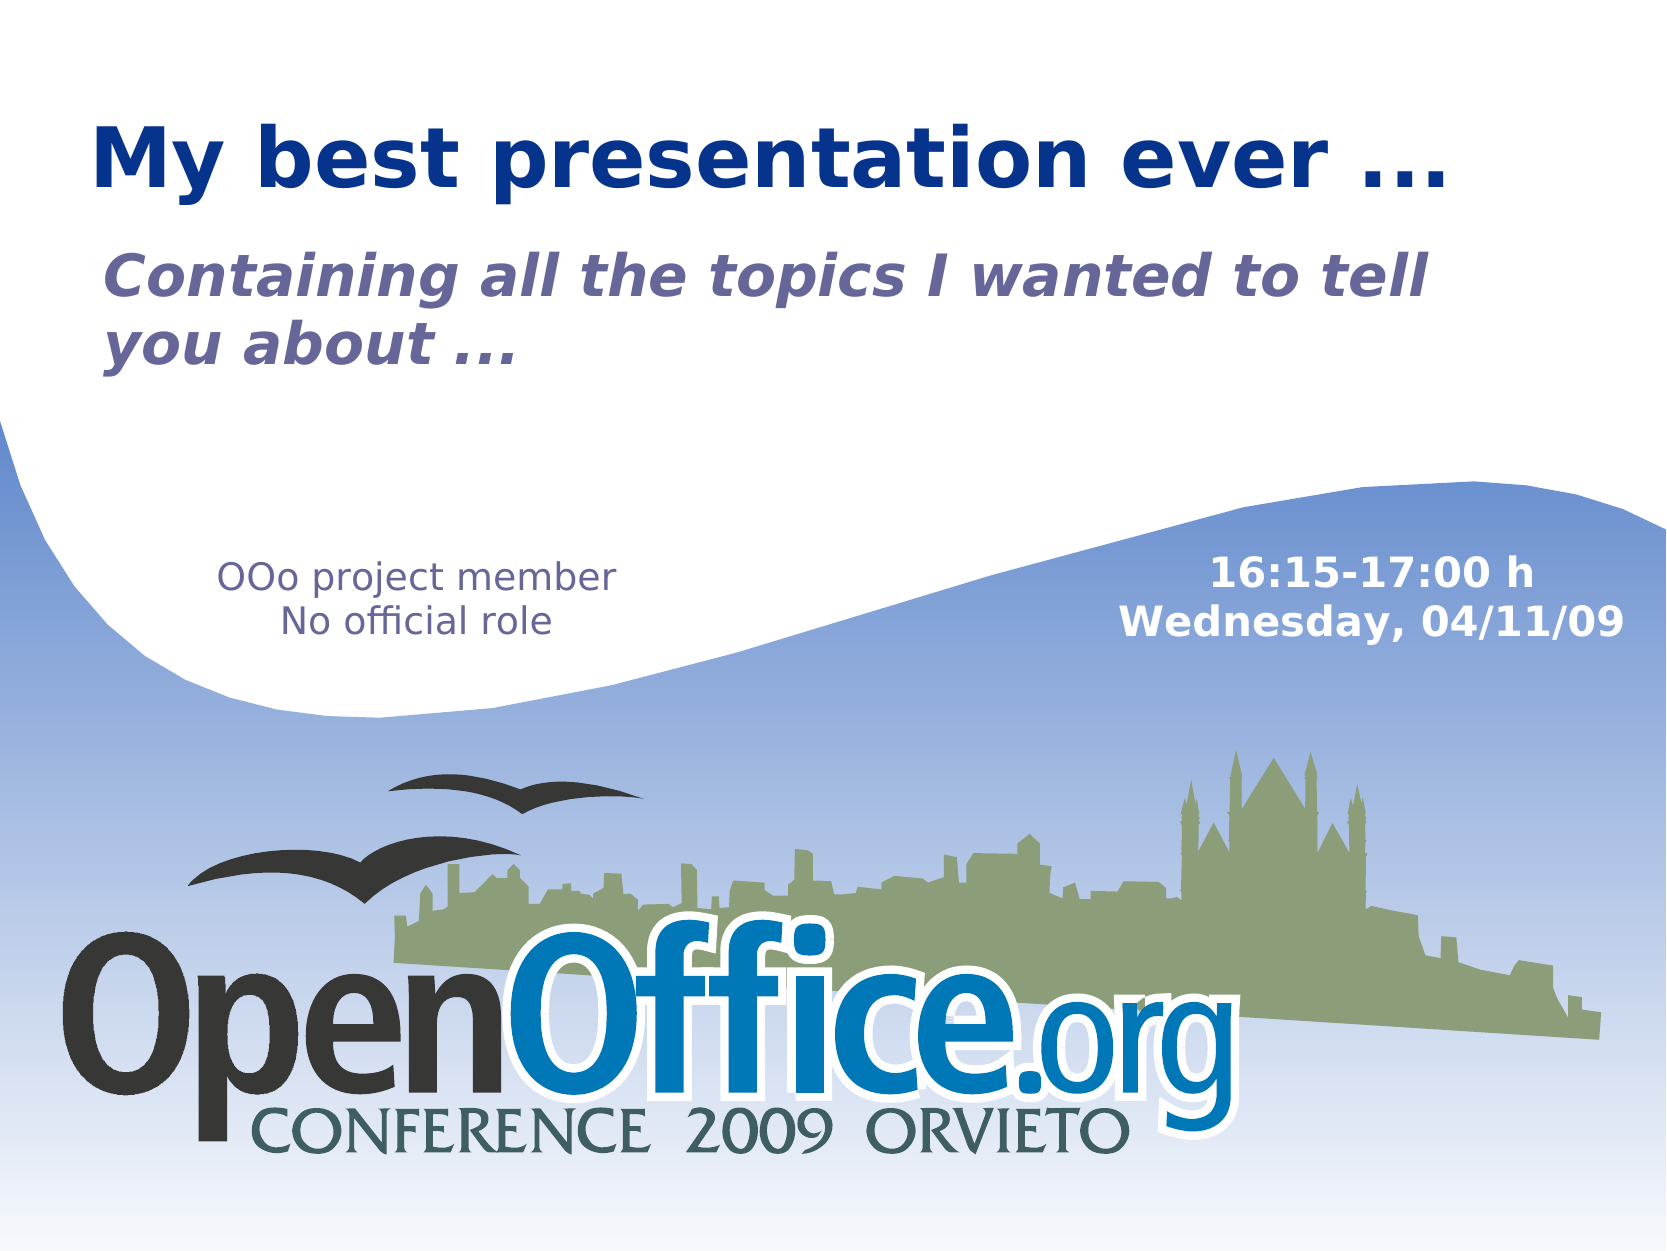

# My best presentation ever ...
Containing all the topics I wanted to tell you about ...
16:15-17:00 h
Wednesday, 04/11/09
OOo project member
No official role